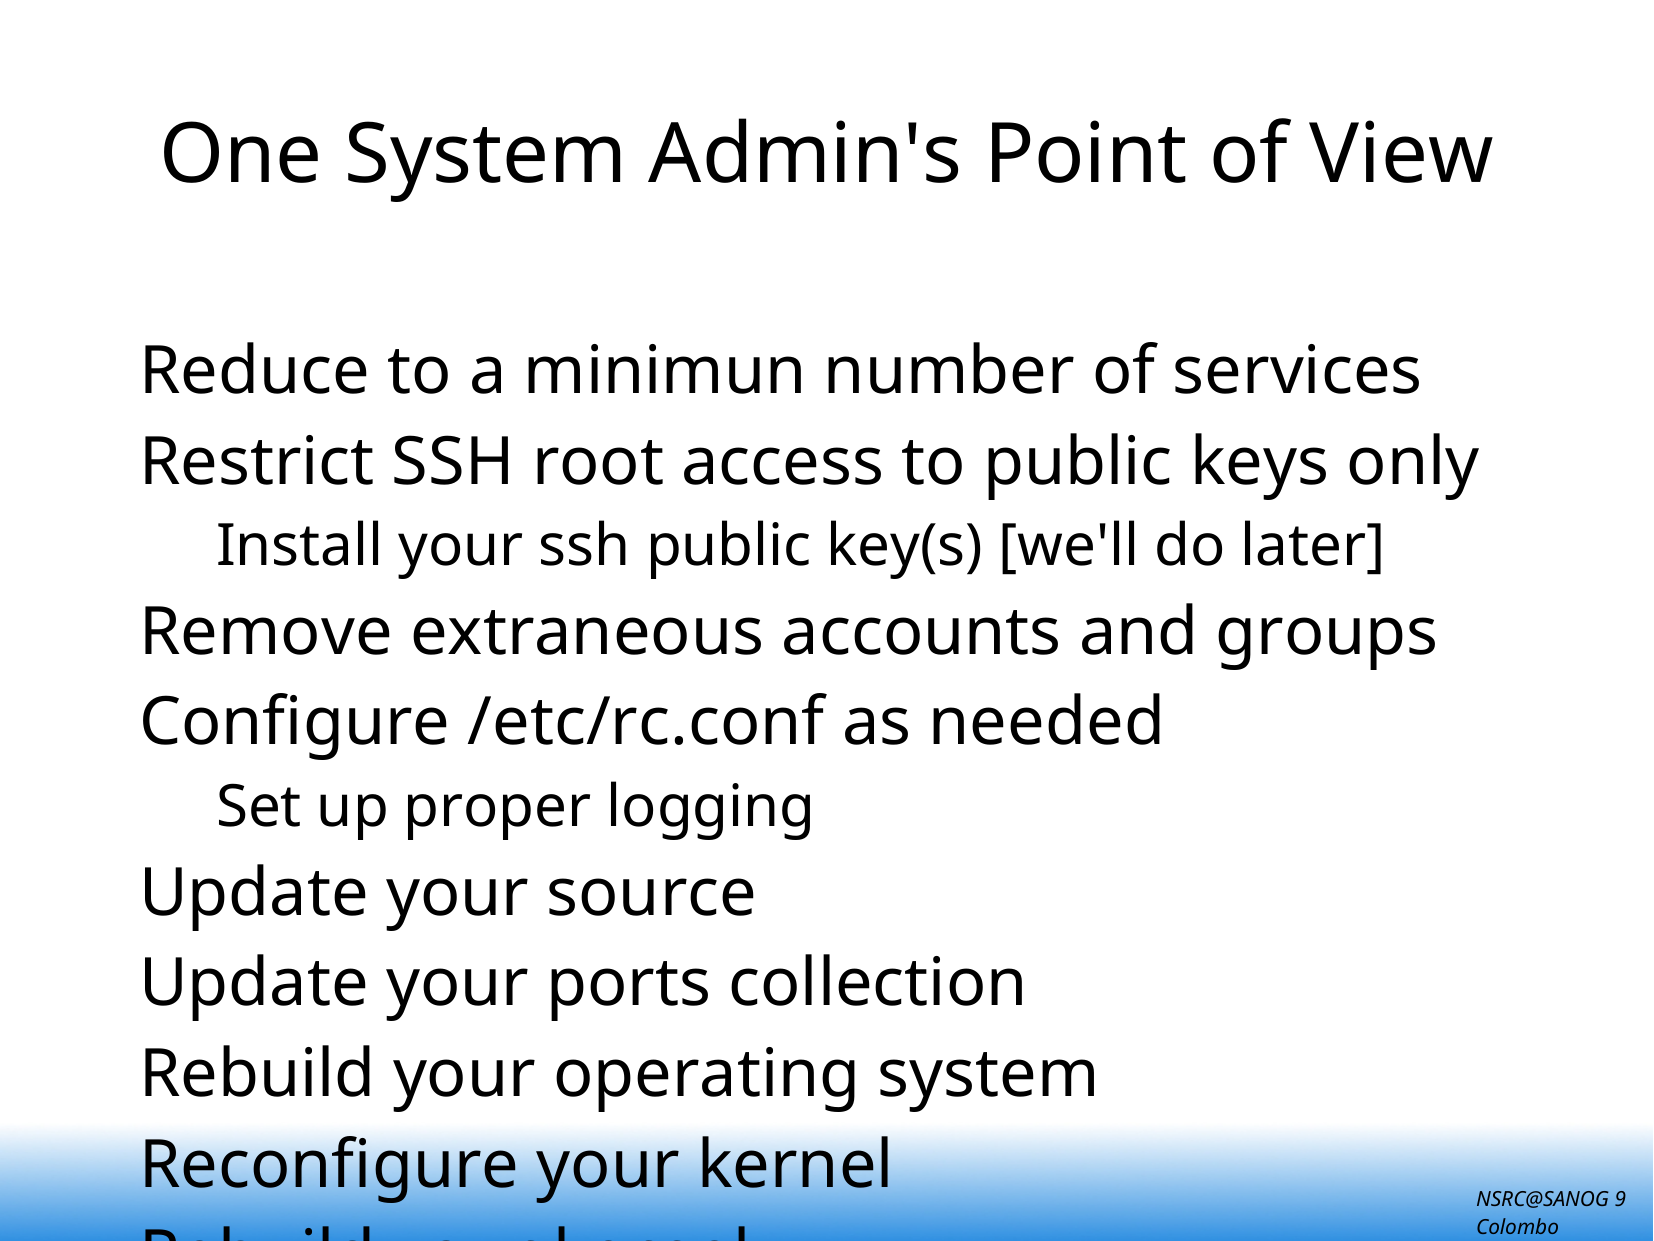

# One System Admin's Point of View
Reduce to a minimun number of services
Restrict SSH root access to public keys only
Install your ssh public key(s) [we'll do later]
Remove extraneous accounts and groups
Configure /etc/rc.conf as needed
Set up proper logging
Update your source
Update your ports collection
Rebuild your operating system
Reconfigure your kernel
Rebuild your kernel